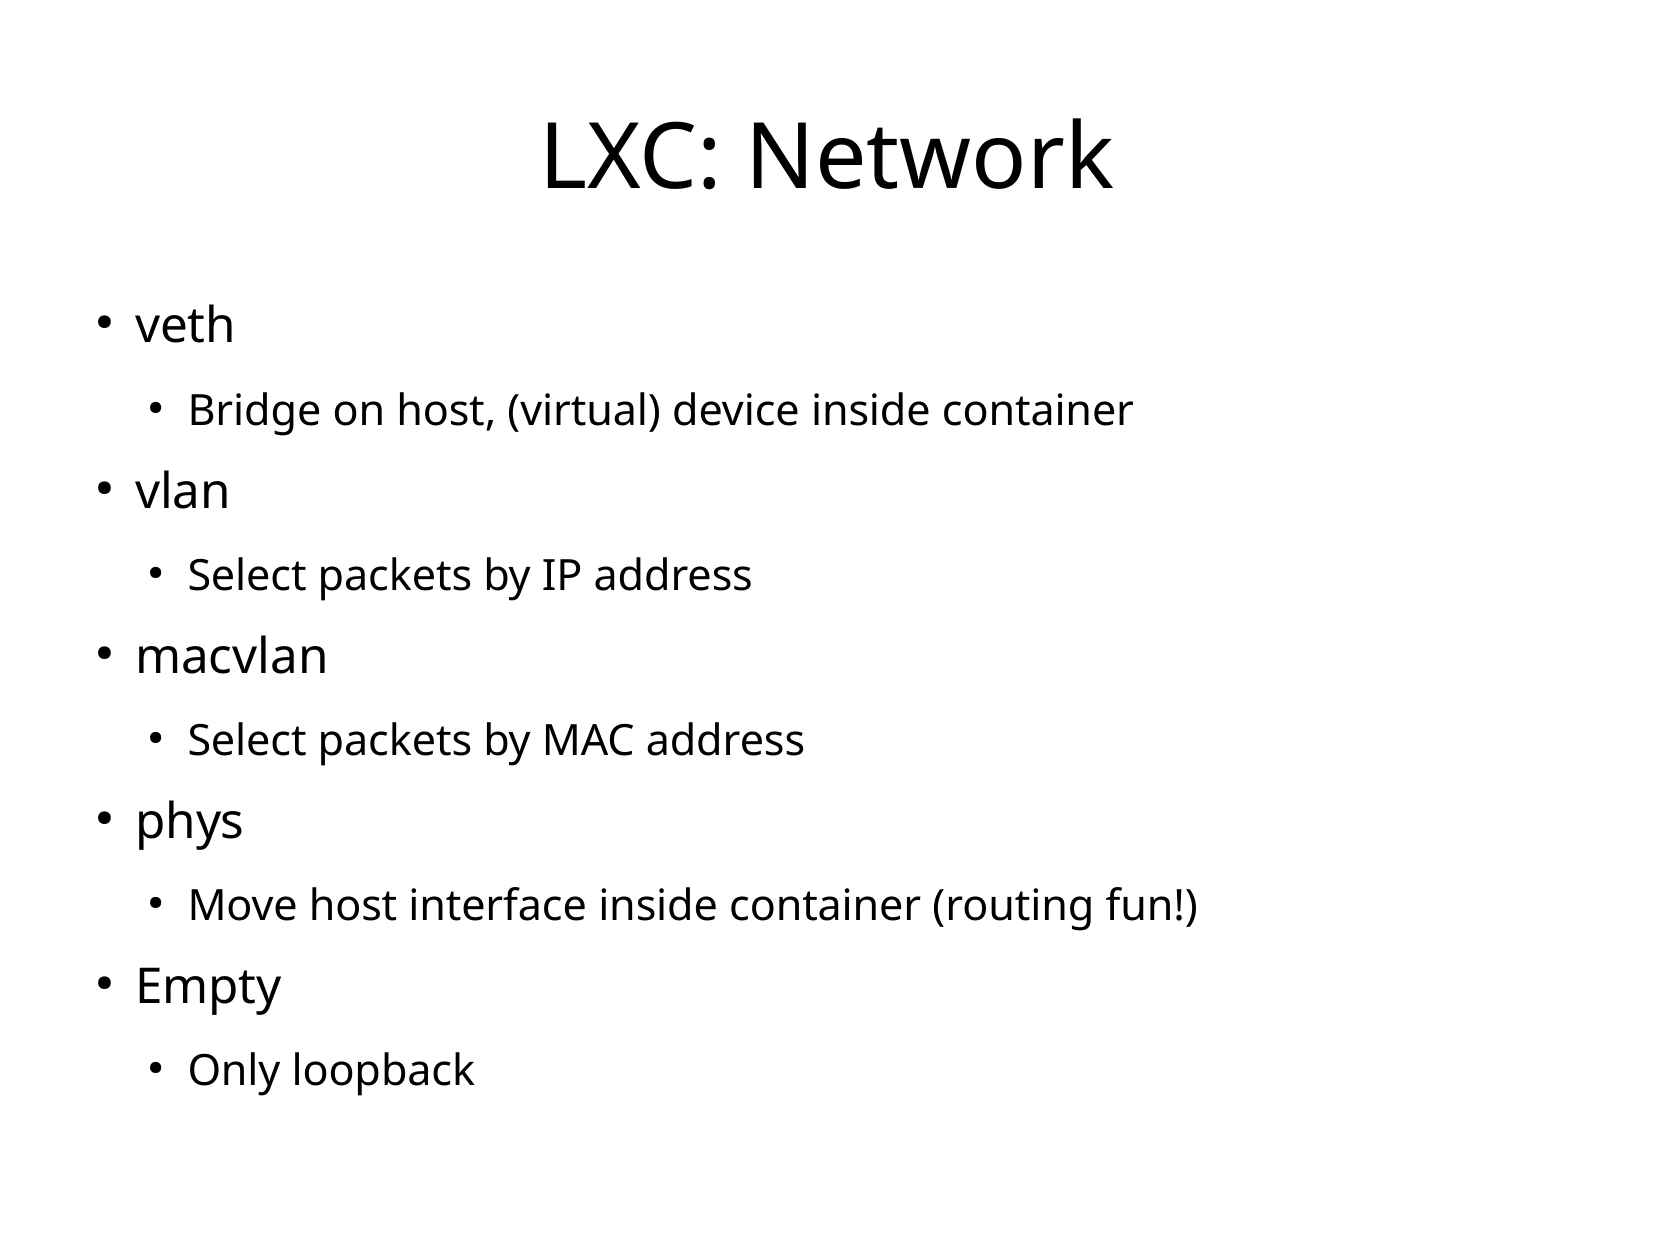

# LXC: Network
veth
Bridge on host, (virtual) device inside container
vlan
Select packets by IP address
macvlan
Select packets by MAC address
phys
Move host interface inside container (routing fun!)
Empty
Only loopback